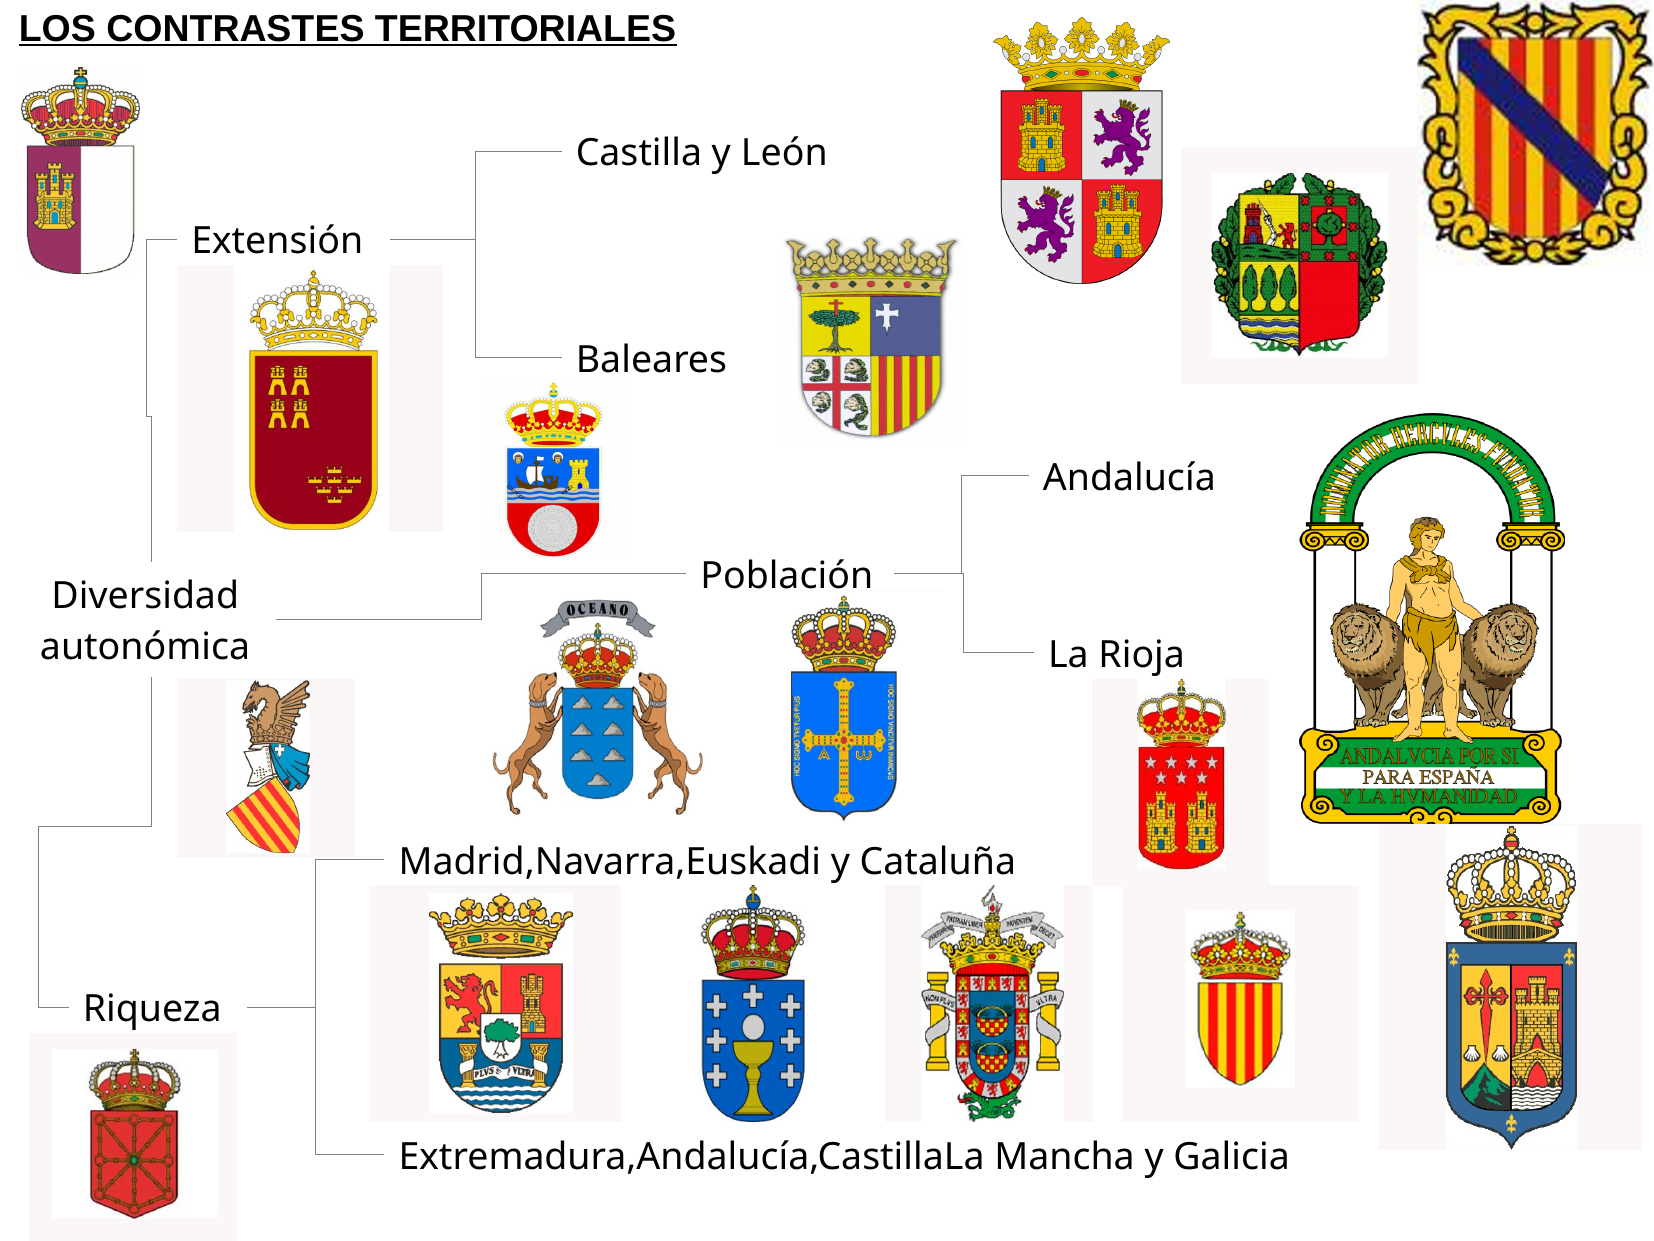

LOS CONTRASTES TERRITORIALES
Castilla y León
Extensión
Baleares
Andalucía
Población
Diversidad
autonómica
La Rioja
Madrid,Navarra,Euskadi y Cataluña
Riqueza
Extremadura,Andalucía,CastillaLa Mancha y Galicia